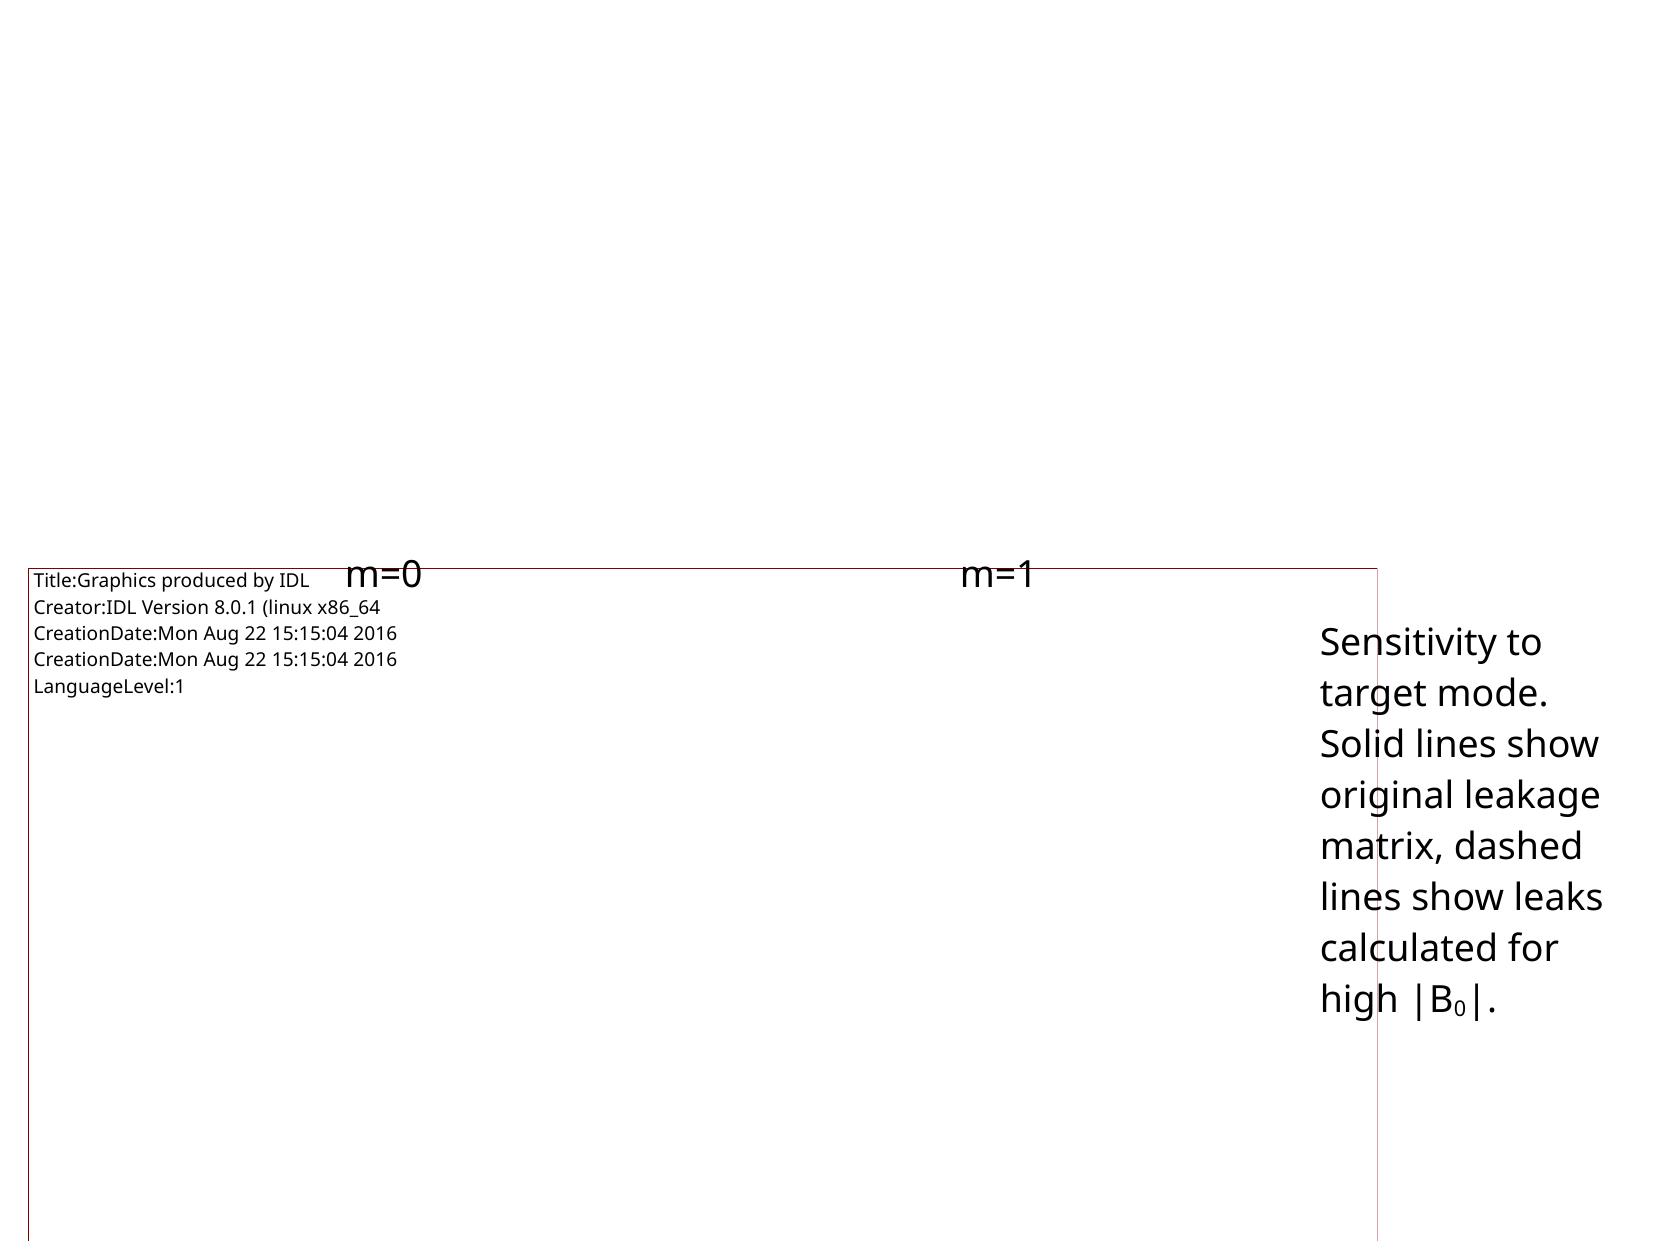

m=0
m=1
Sensitivity to target mode. Solid lines show original leakage matrix, dashed lines show leaks calculated for high |B0|.